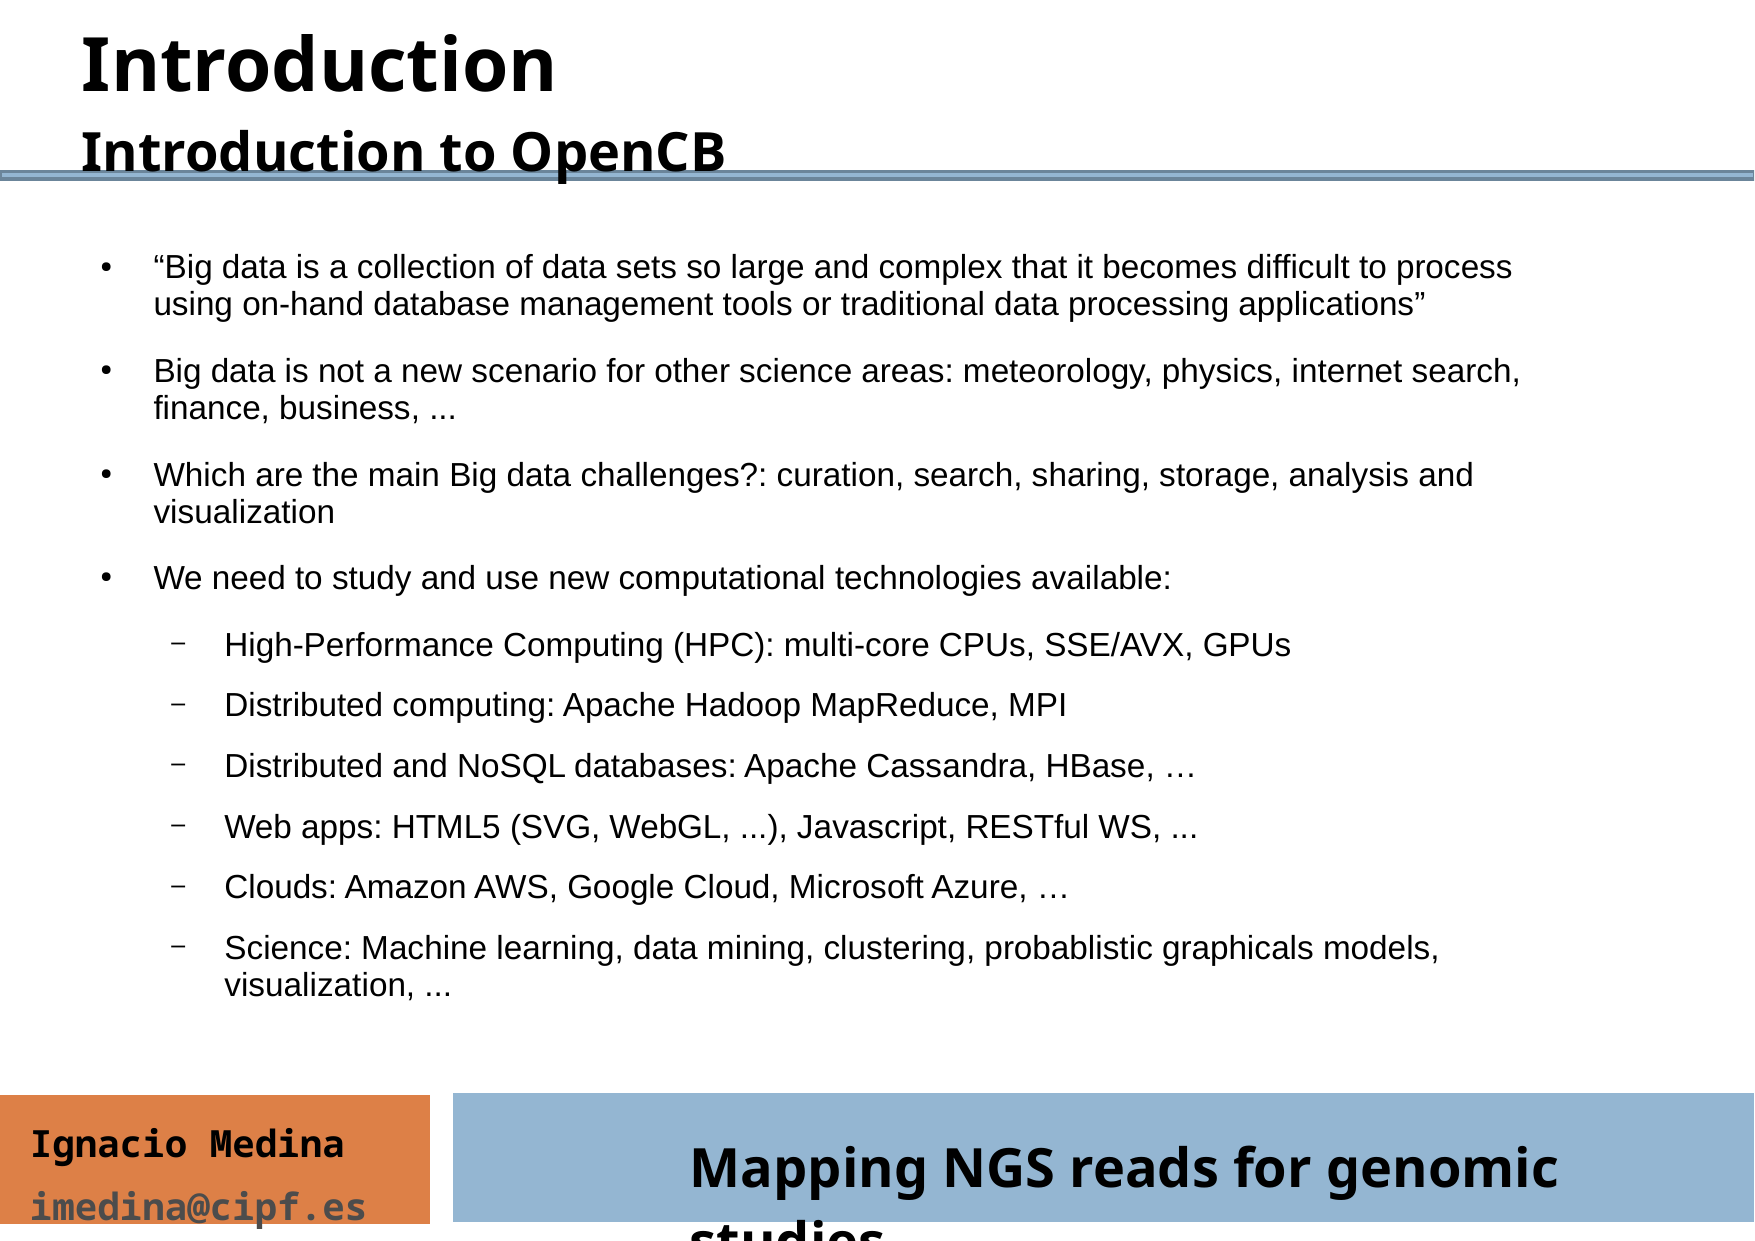

Introduction
Introduction to OpenCB
# “Big data is a collection of data sets so large and complex that it becomes difficult to process using on-hand database management tools or traditional data processing applications”
Big data is not a new scenario for other science areas: meteorology, physics, internet search, finance, business, ...
Which are the main Big data challenges?: curation, search, sharing, storage, analysis and visualization
We need to study and use new computational technologies available:
High-Performance Computing (HPC): multi-core CPUs, SSE/AVX, GPUs
Distributed computing: Apache Hadoop MapReduce, MPI
Distributed and NoSQL databases: Apache Cassandra, HBase, …
Web apps: HTML5 (SVG, WebGL, ...), Javascript, RESTful WS, ...
Clouds: Amazon AWS, Google Cloud, Microsoft Azure, …
Science: Machine learning, data mining, clustering, probablistic graphicals models, visualization, ...
Ignacio Medina
imedina@cipf.es
Mapping NGS reads for genomic studies